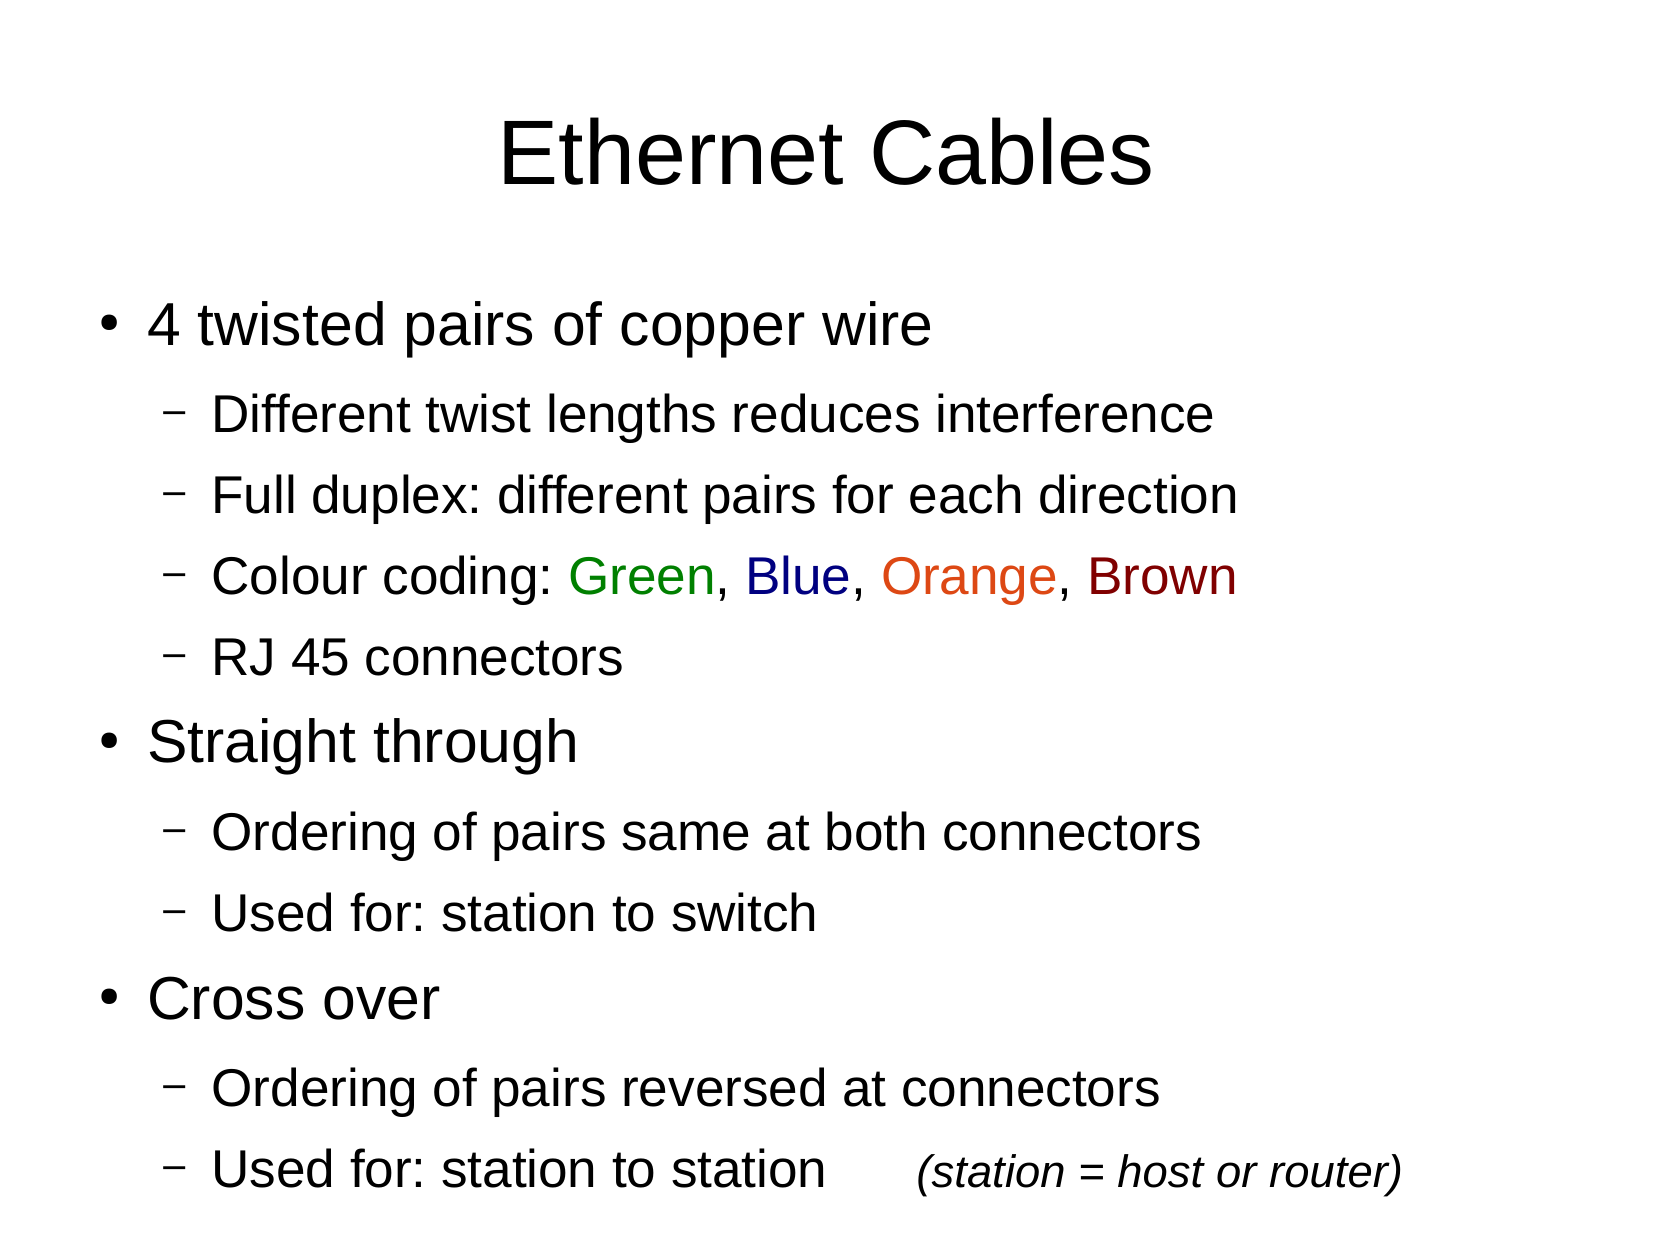

# Ethernet Cables
4 twisted pairs of copper wire
Different twist lengths reduces interference
Full duplex: different pairs for each direction
Colour coding: Green, Blue, Orange, Brown
RJ 45 connectors
Straight through
Ordering of pairs same at both connectors
Used for: station to switch
Cross over
Ordering of pairs reversed at connectors
Used for: station to station (station = host or router)